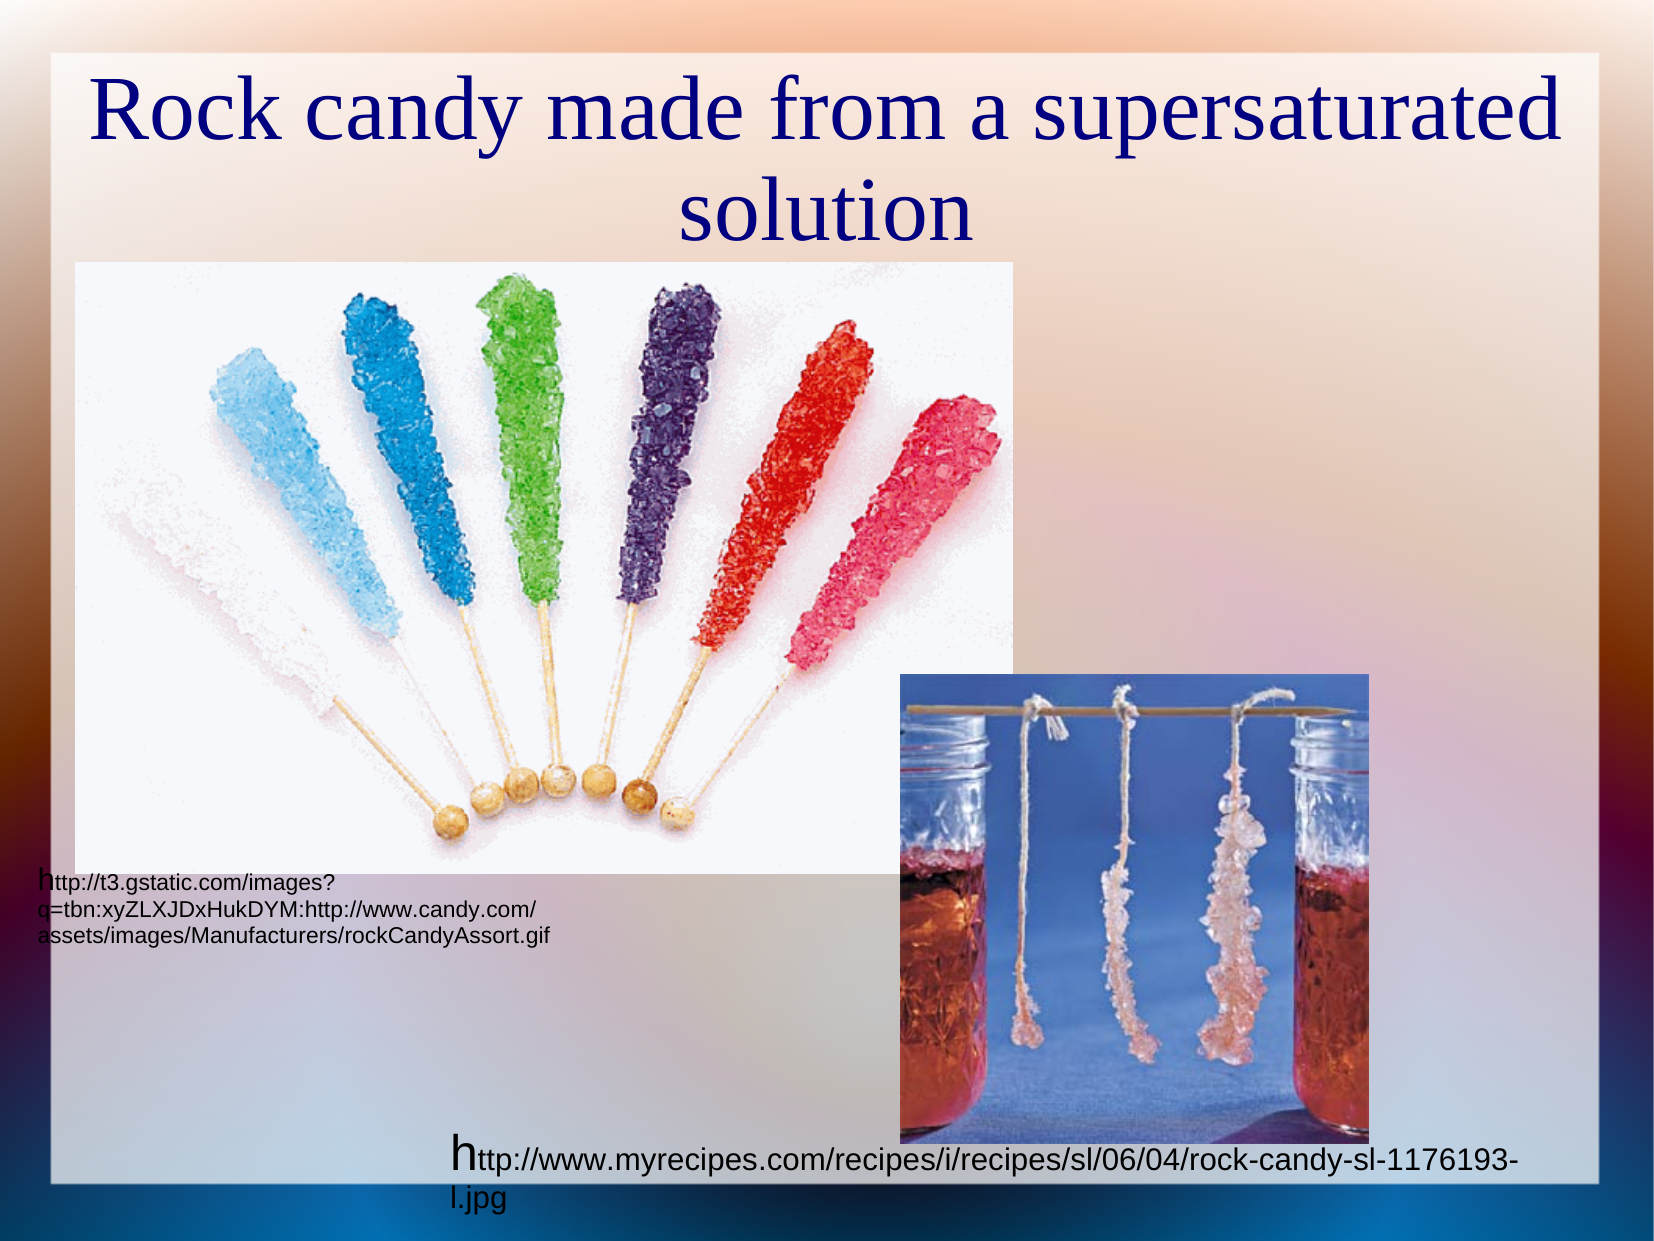

# Rock candy made from a supersaturated solution
http://t3.gstatic.com/images?q=tbn:xyZLXJDxHukDYM:http://www.candy.com/assets/images/Manufacturers/rockCandyAssort.gif
http://www.myrecipes.com/recipes/i/recipes/sl/06/04/rock-candy-sl-1176193-l.jpg